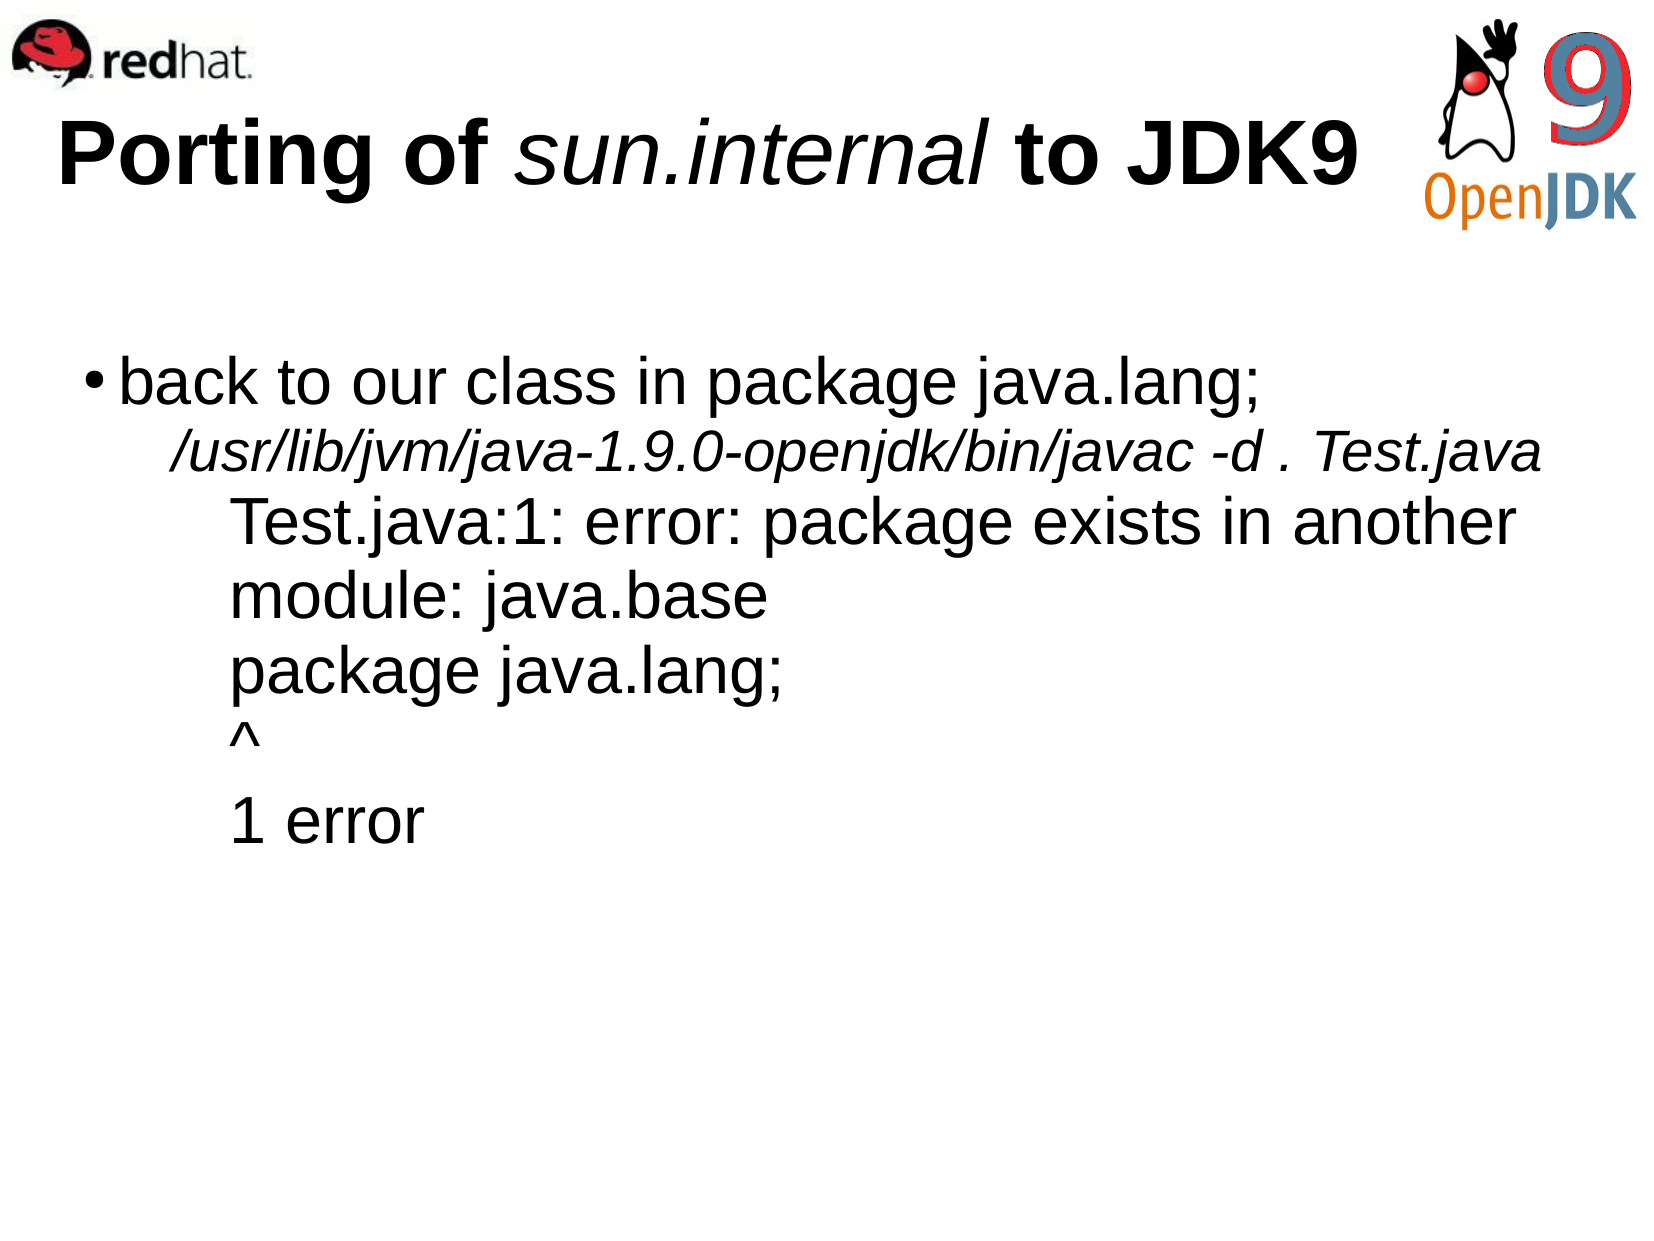

# Porting of sun.internal to JDK9
back to our class in package java.lang;
 /usr/lib/jvm/java-1.9.0-openjdk/bin/javac -d . Test.java
Test.java:1: error: package exists in another module: java.base
package java.lang;
^
1 error